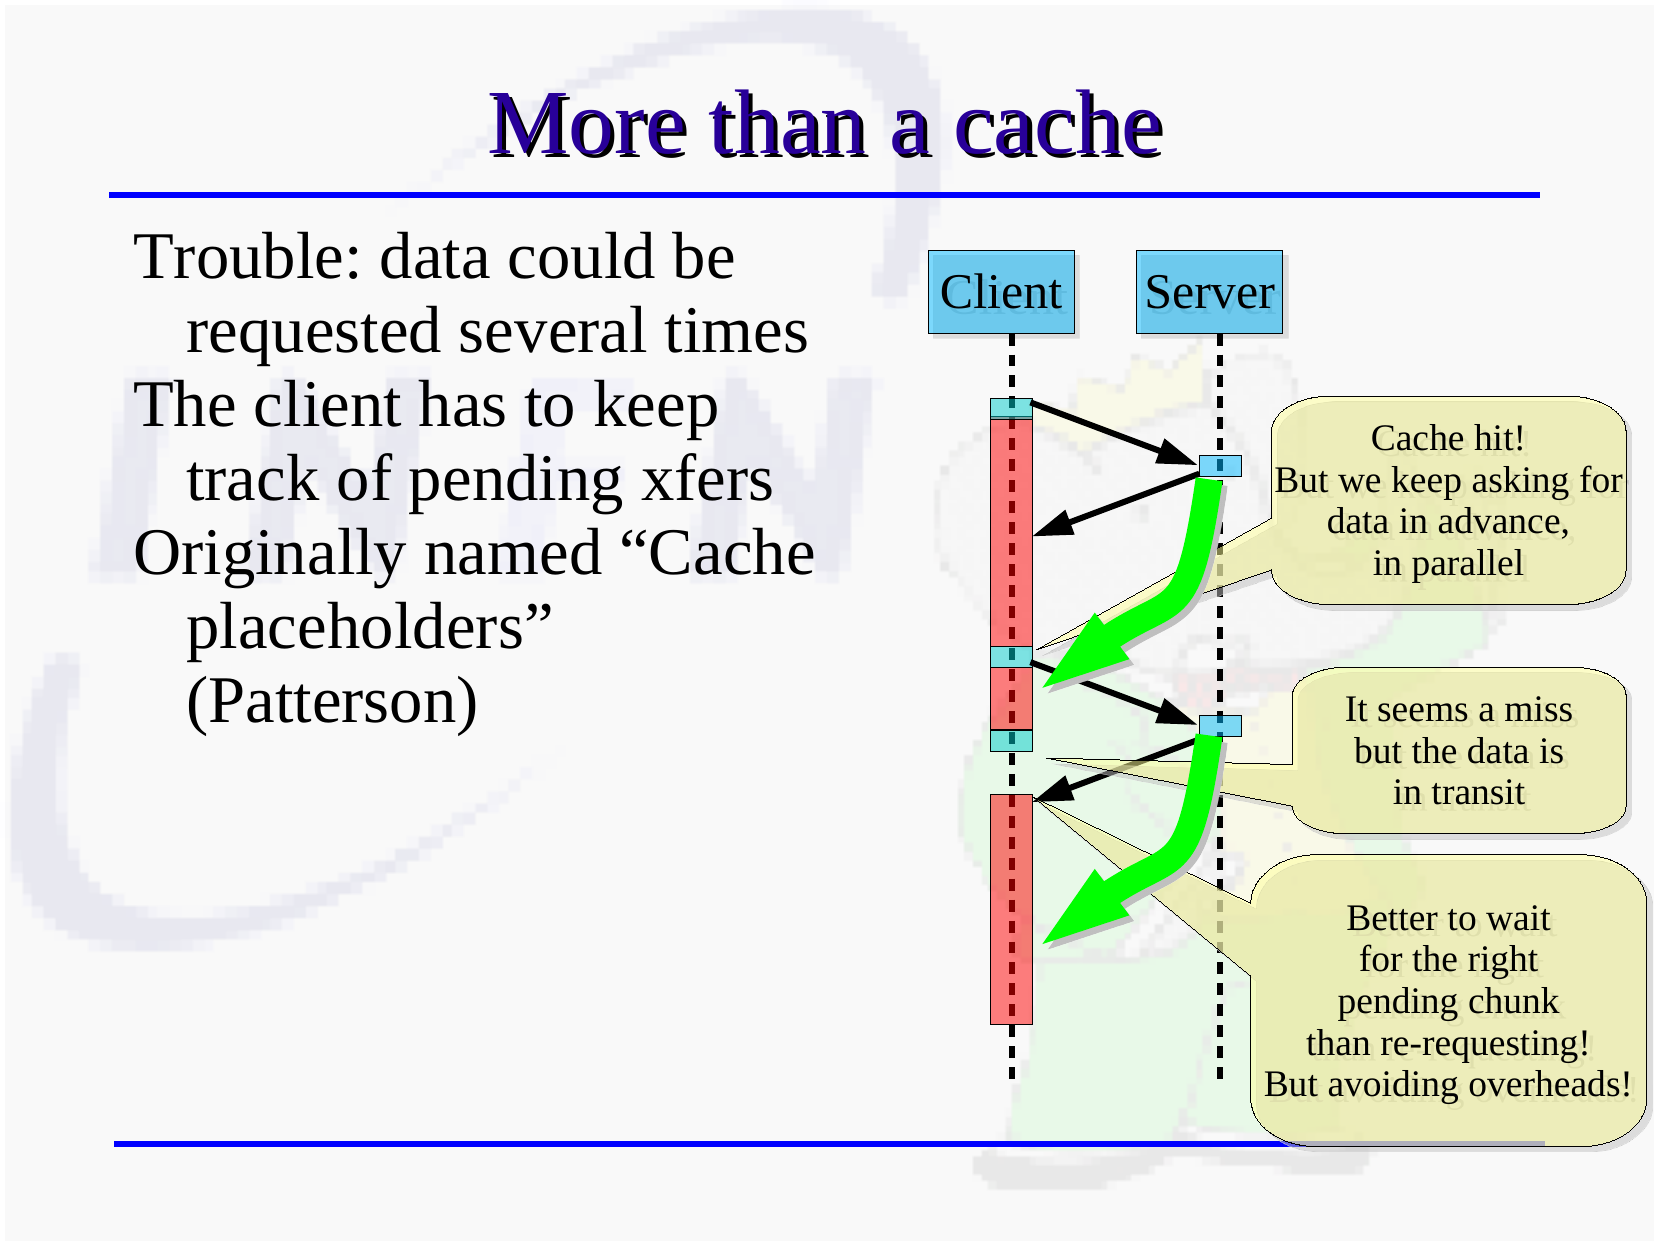

# More than a cache
Trouble: data could be requested several times
The client has to keep track of pending xfers
Originally named “Cache placeholders” (Patterson)
Client
Server
Cache hit!
But we keep asking for
data in advance,
in parallel
It seems a miss
but the data is
in transit
Better to wait
for the right
pending chunk
than re-requesting!
But avoiding overheads!